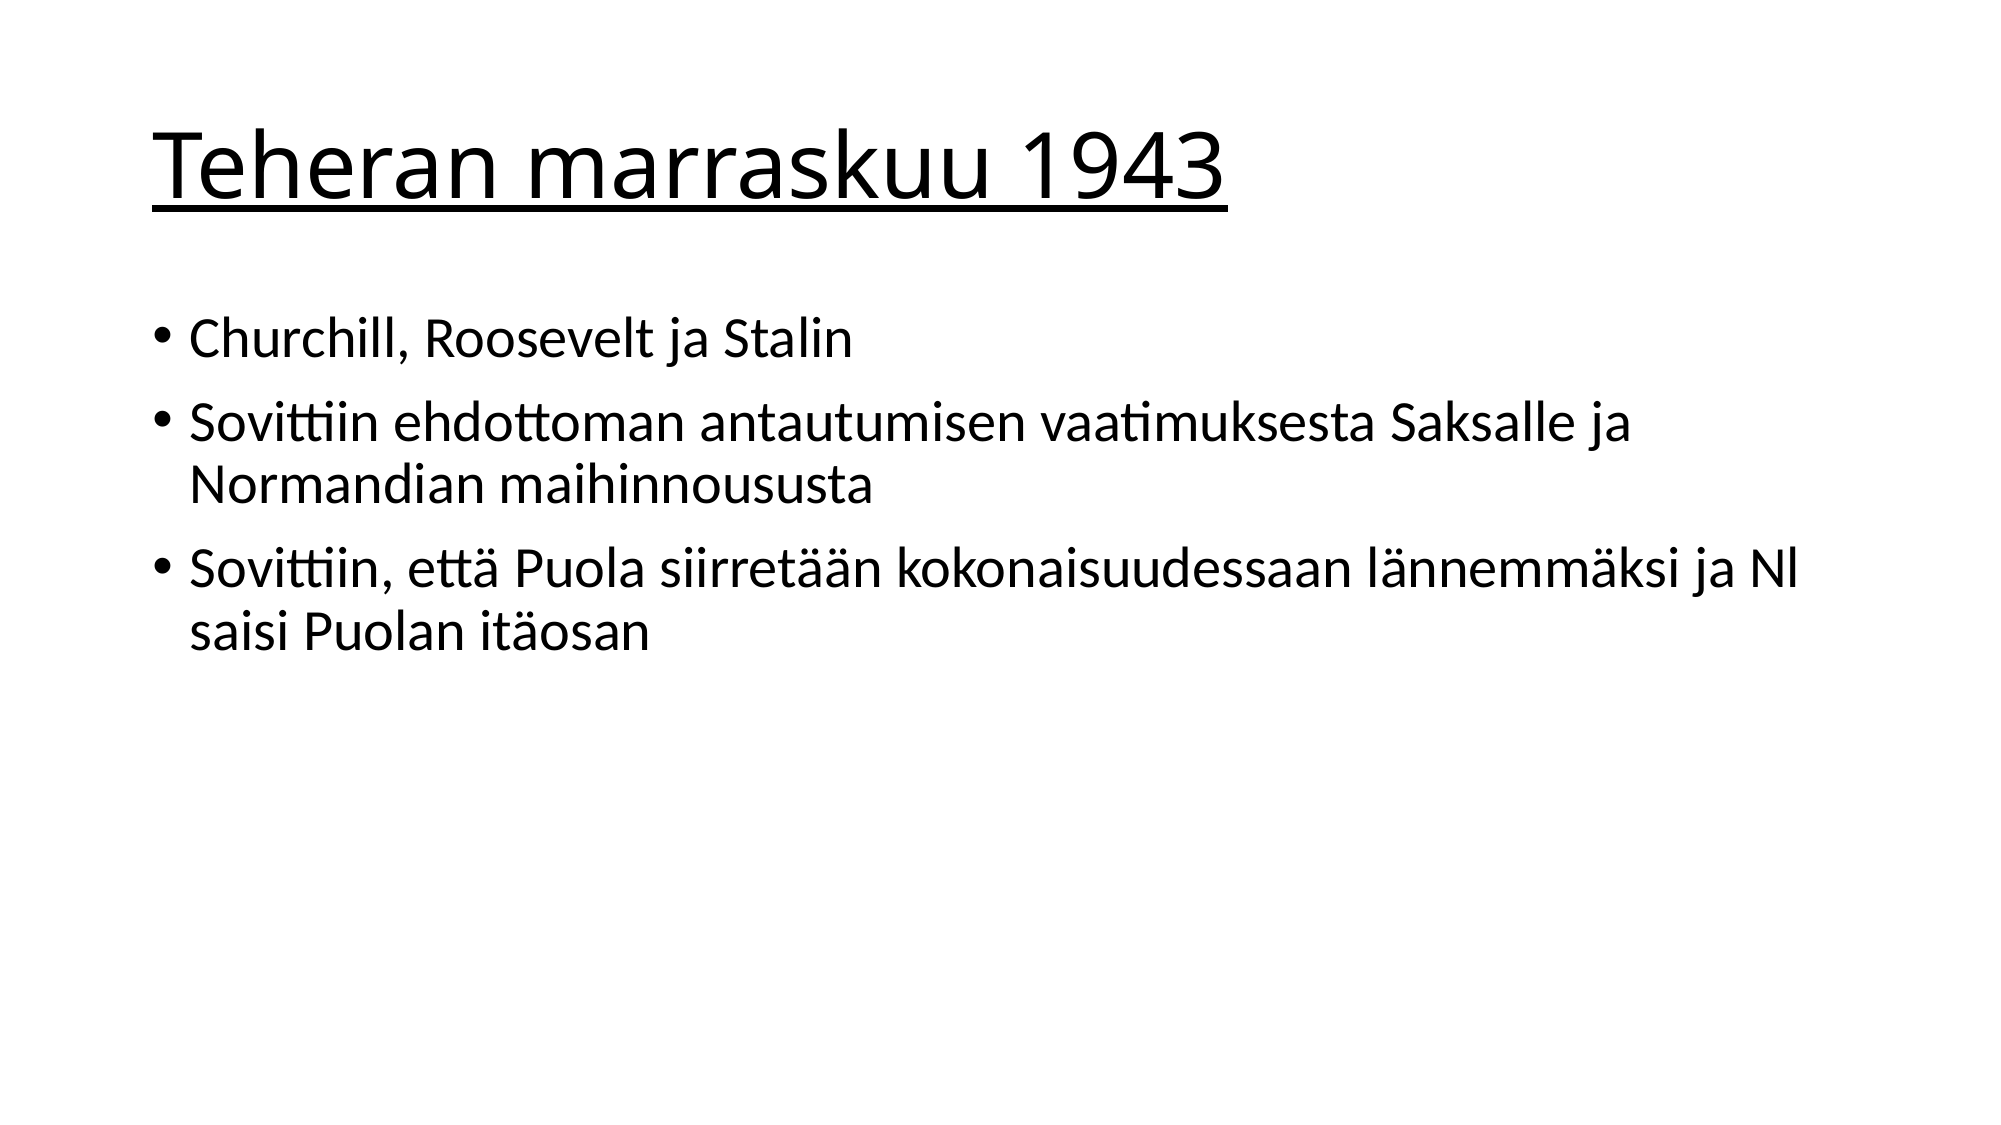

# Teheran marraskuu 1943
Churchill, Roosevelt ja Stalin
Sovittiin ehdottoman antautumisen vaatimuksesta Saksalle ja Normandian maihinnoususta
Sovittiin, että Puola siirretään kokonaisuudessaan lännemmäksi ja Nl saisi Puolan itäosan